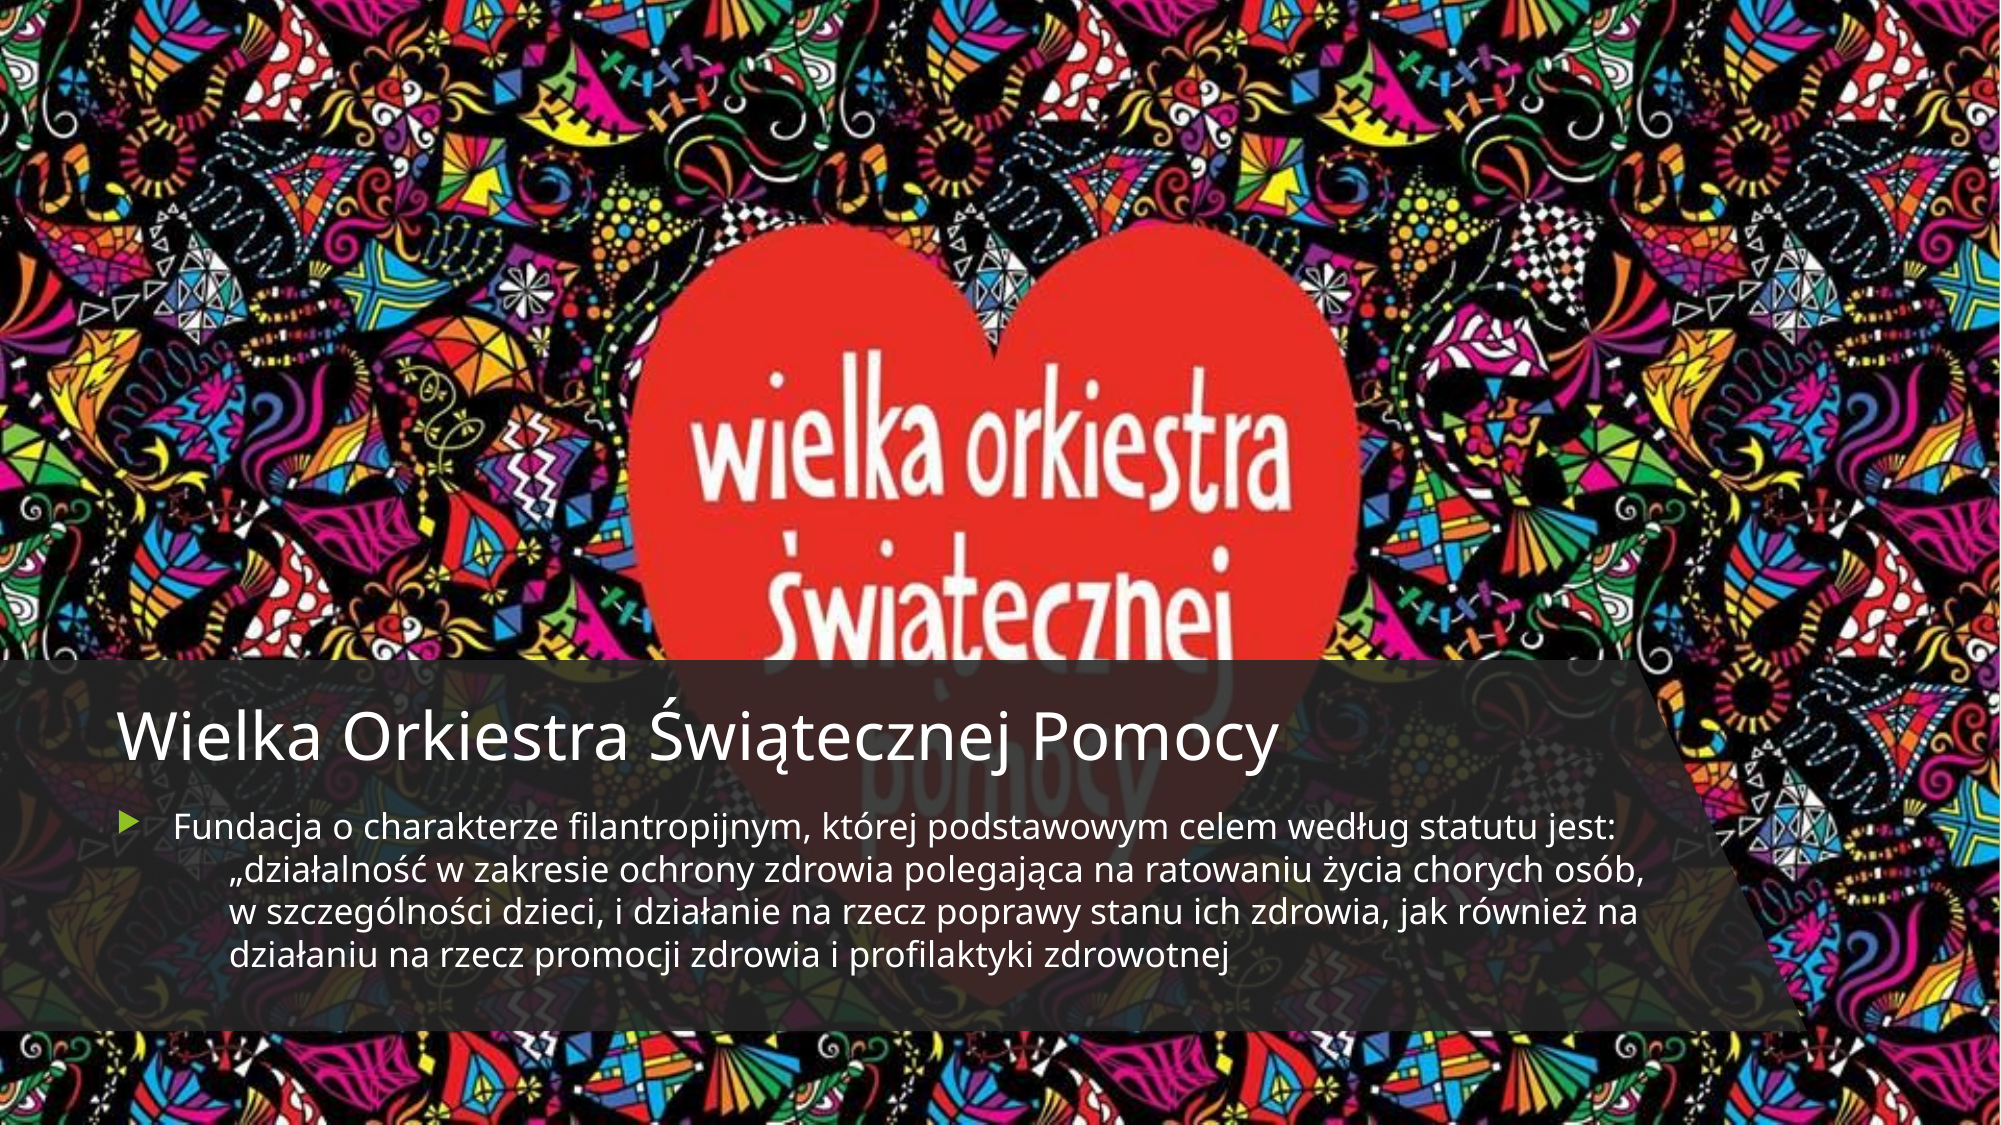

# Wielka Orkiestra Świątecznej Pomocy
Fundacja o charakterze filantropijnym, której podstawowym celem według statutu jest: „działalność w zakresie ochrony zdrowia polegająca na ratowaniu życia chorych osób, w szczególności dzieci, i działanie na rzecz poprawy stanu ich zdrowia, jak również na działaniu na rzecz promocji zdrowia i profilaktyki zdrowotnej